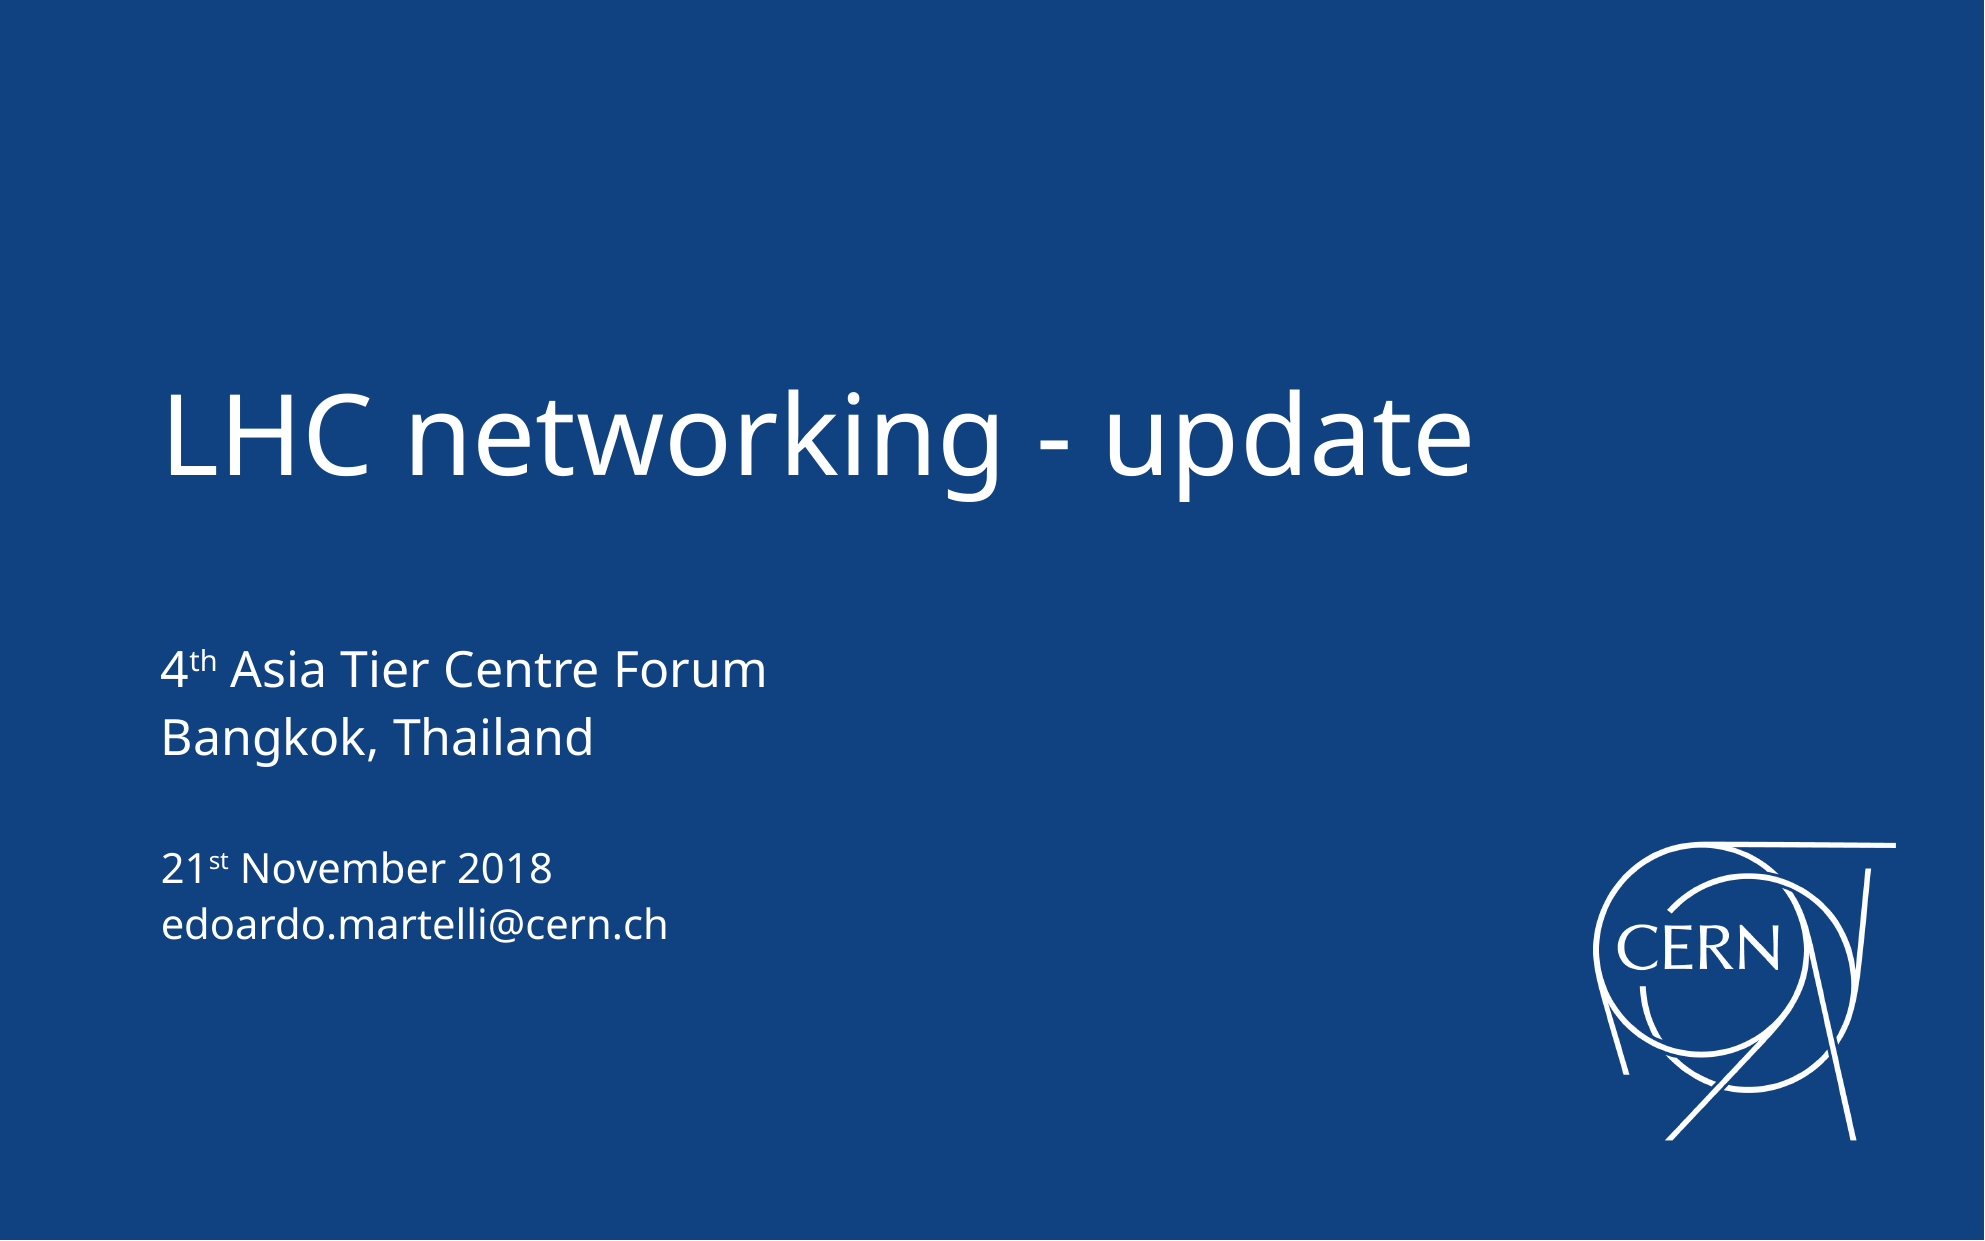

# LHC networking - update 4th Asia Tier Centre Forum Bangkok, Thailand 21st November 2018 edoardo.martelli@cern.ch